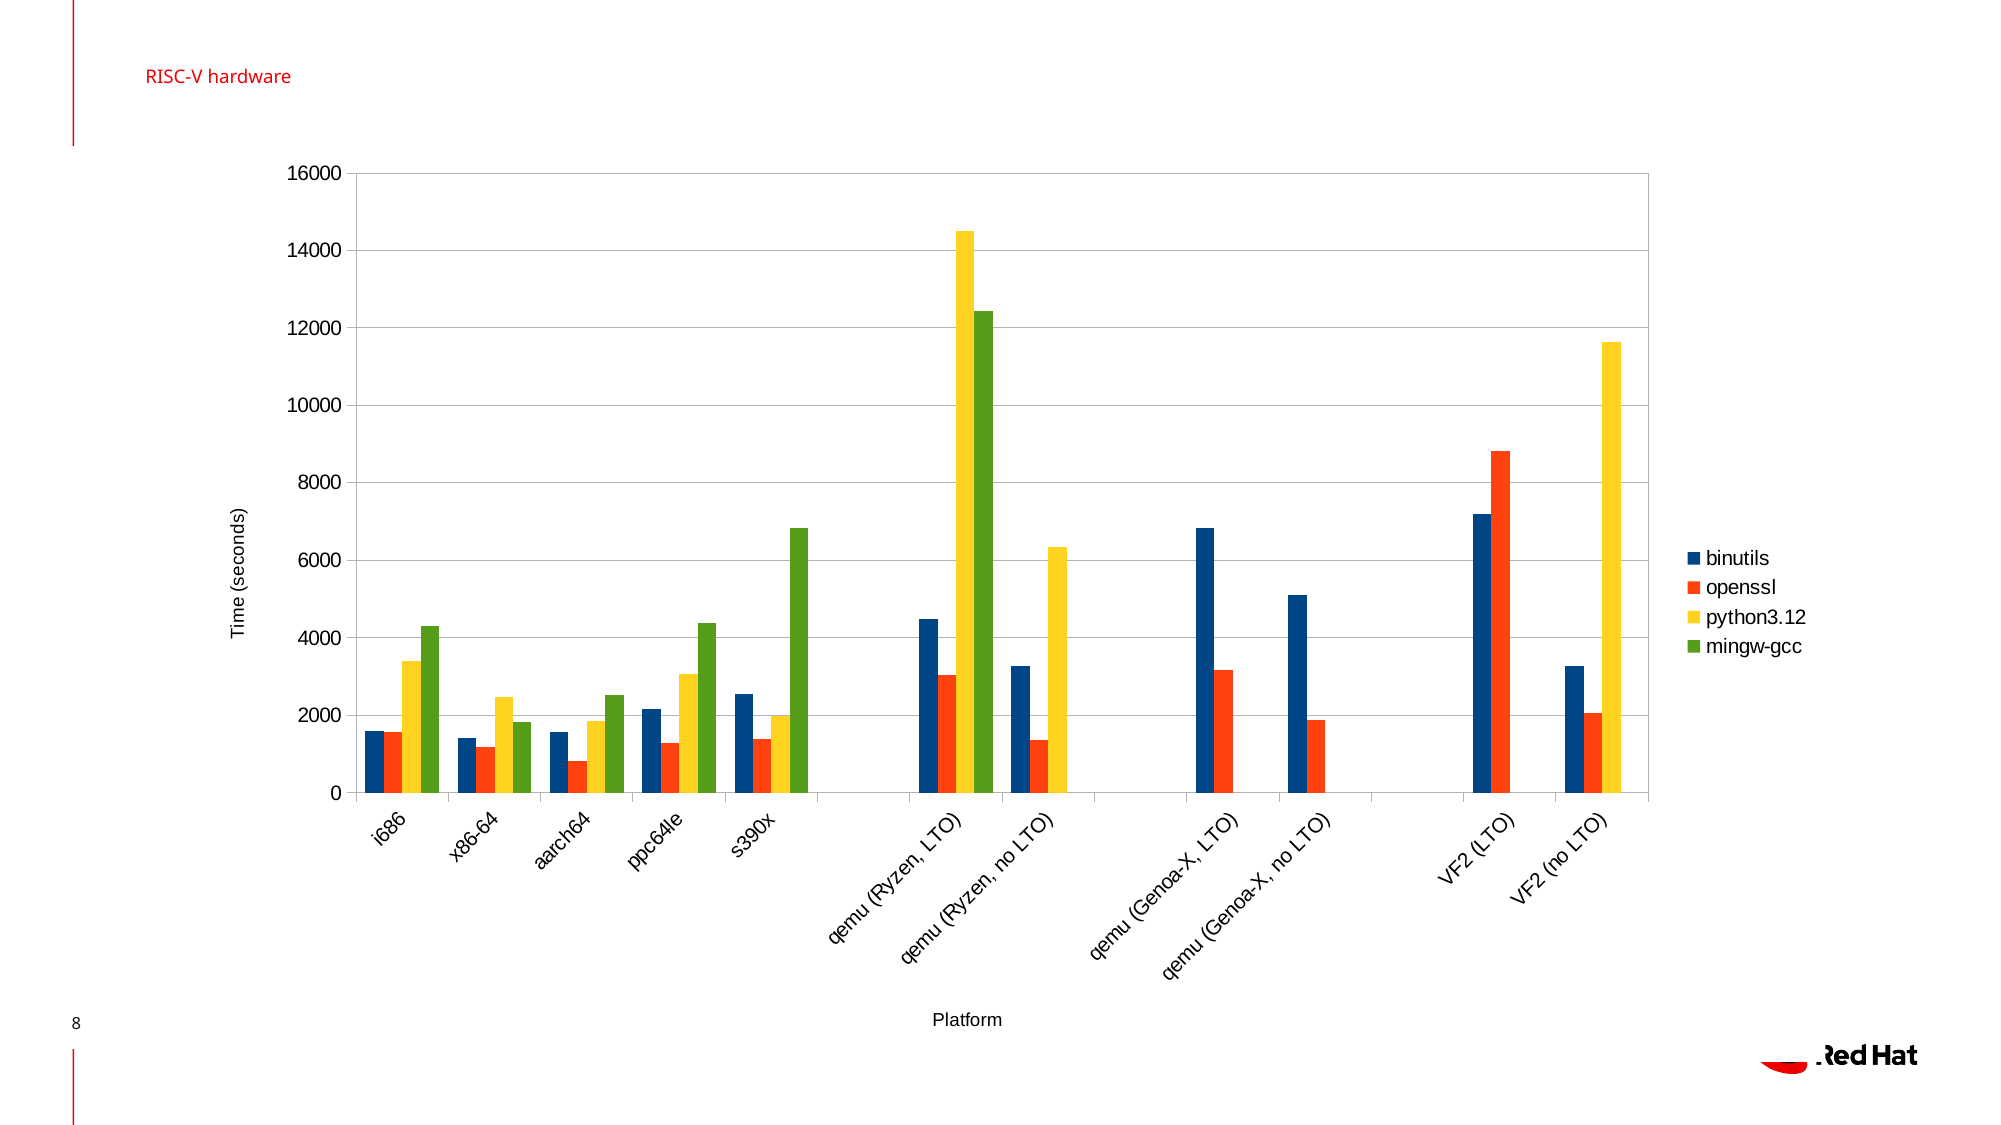

RISC-V hardware
### Chart
| Category | binutils | openssl | python3.12 | mingw-gcc |
|---|---|---|---|---|
| i686 | 1589.0 | 1577.0 | 3411.0 | 4292.0 |
| x86-64 | 1419.0 | 1172.0 | 2462.0 | 1827.0 |
| aarch64 | 1573.0 | 811.0 | 1845.0 | 2521.0 |
| ppc64le | 2165.0 | 1291.0 | 3073.0 | 4388.0 |
| s390x | 2553.0 | 1380.0 | 1984.0 | 6824.0 |
| None | None | None | None | None |
| qemu (Ryzen, LTO) | 4493.0 | 3052.0 | 14502.0 | 12428.0 |
| qemu (Ryzen, no LTO) | 3267.0 | 1351.0 | 6353.0 | None |
| None | None | None | None | None |
| qemu (Genoa-X, LTO) | 6841.0 | 3182.0 | None | None |
| qemu (Genoa-X, no LTO) | 5115.0 | 1882.0 | None | None |
| None | None | None | None | None |
| VF2 (LTO) | 7202.0 | 8823.0 | None | None |
| VF2 (no LTO) | 3274.0 | 2059.0 | 11627.0 | None |8
#